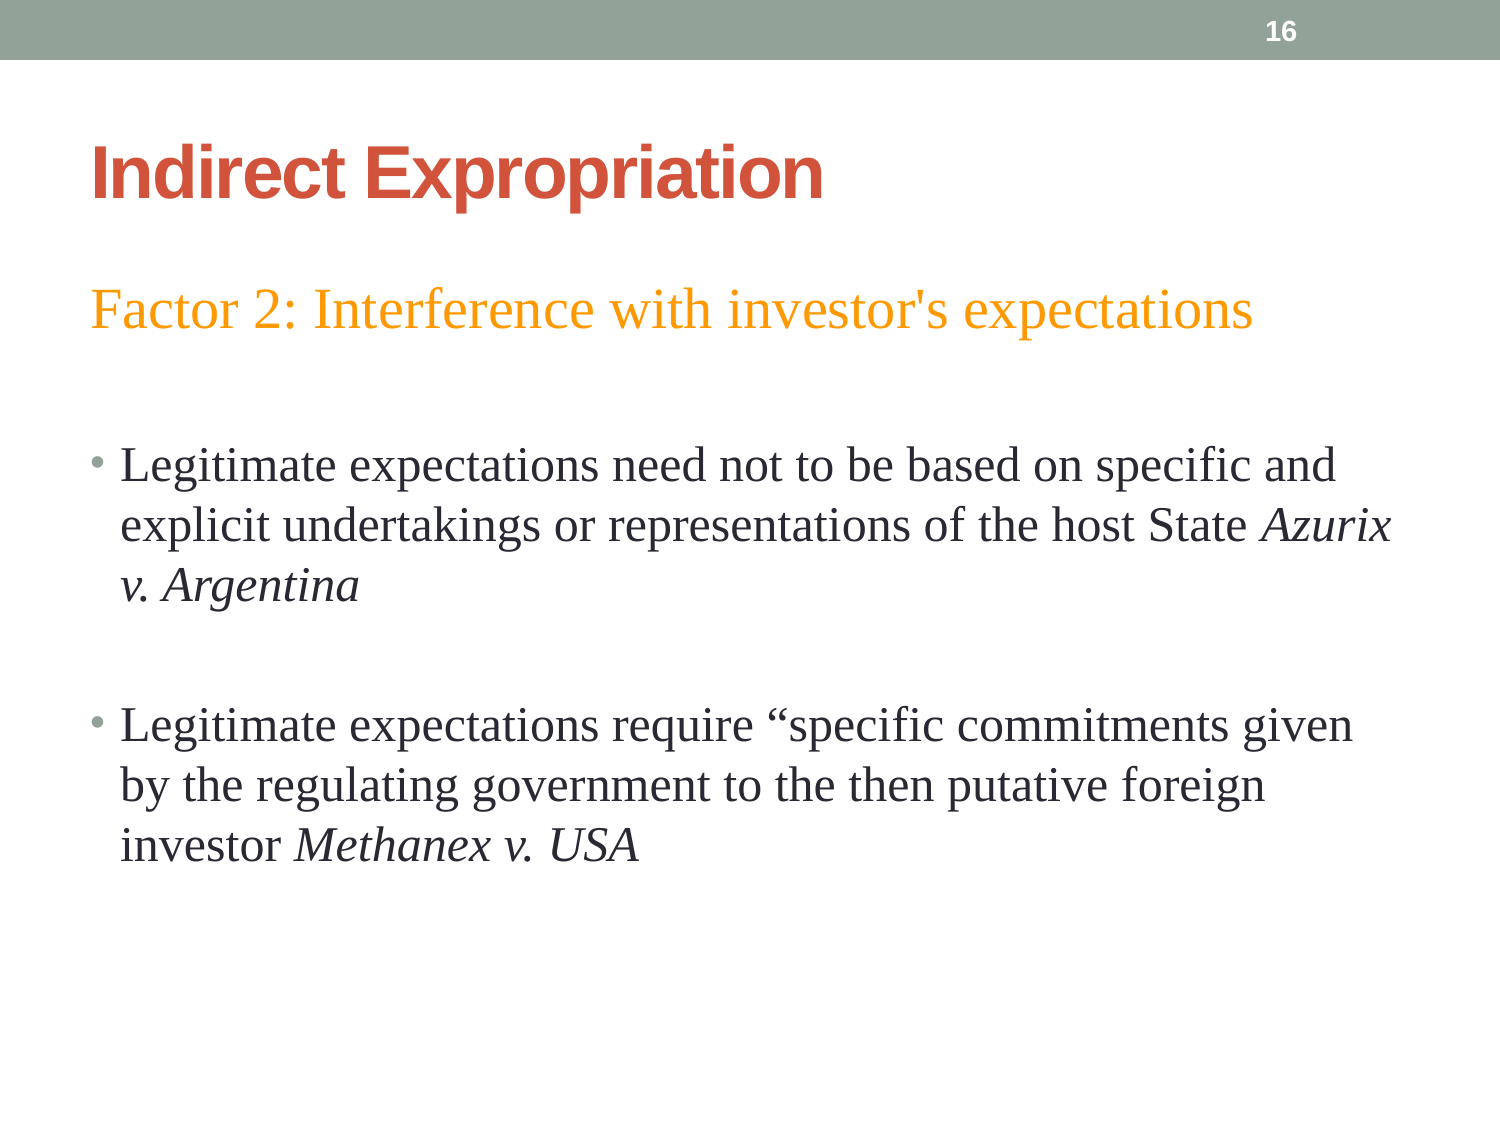

# Indirect Expropriation
Factor 2: Interference with investor's expectations
Legitimate expectations need not to be based on specific and explicit undertakings or representations of the host State Azurix v. Argentina
Legitimate expectations require “specific commitments given by the regulating government to the then putative foreign investor Methanex v. USA